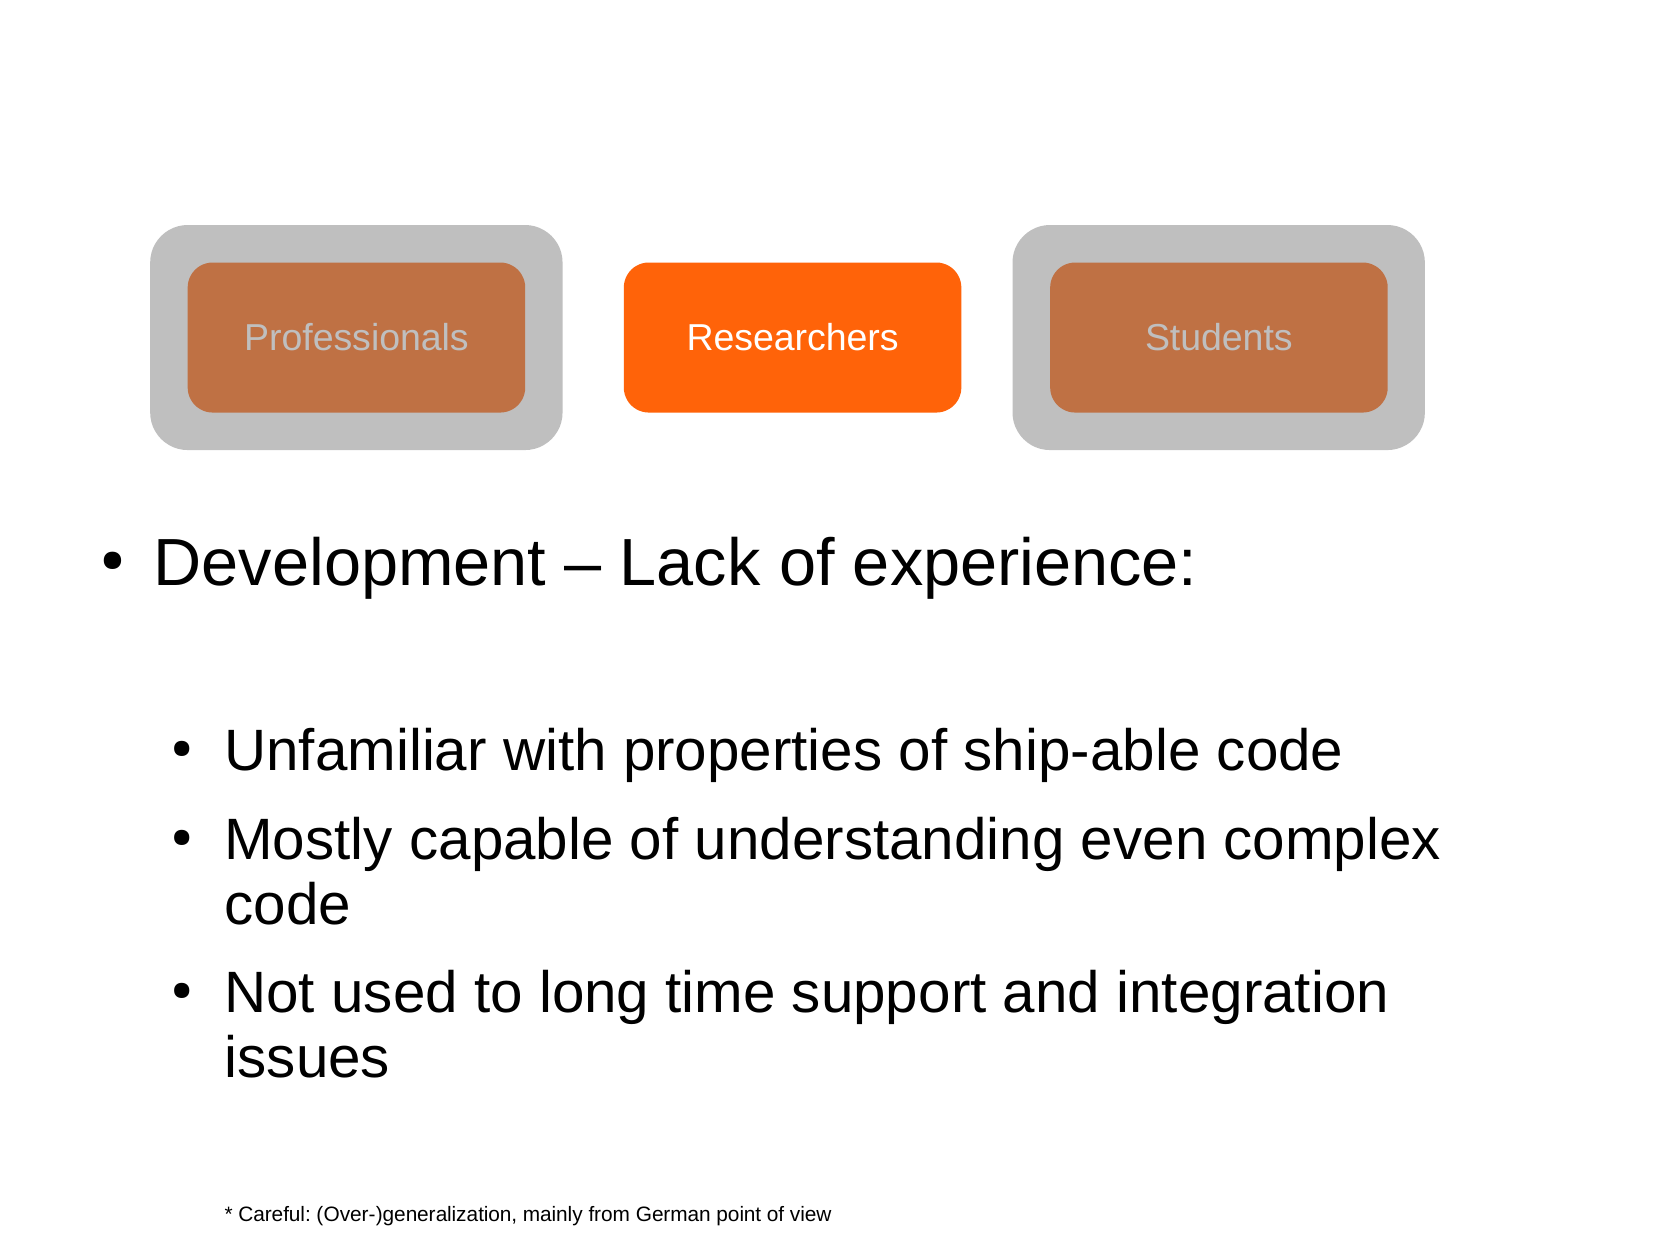

Professionals
Researchers
Students
# Development – Lack of experience:
Unfamiliar with properties of ship-able code
Mostly capable of understanding even complex code
Not used to long time support and integration issues
* Careful: (Over-)generalization, mainly from German point of view